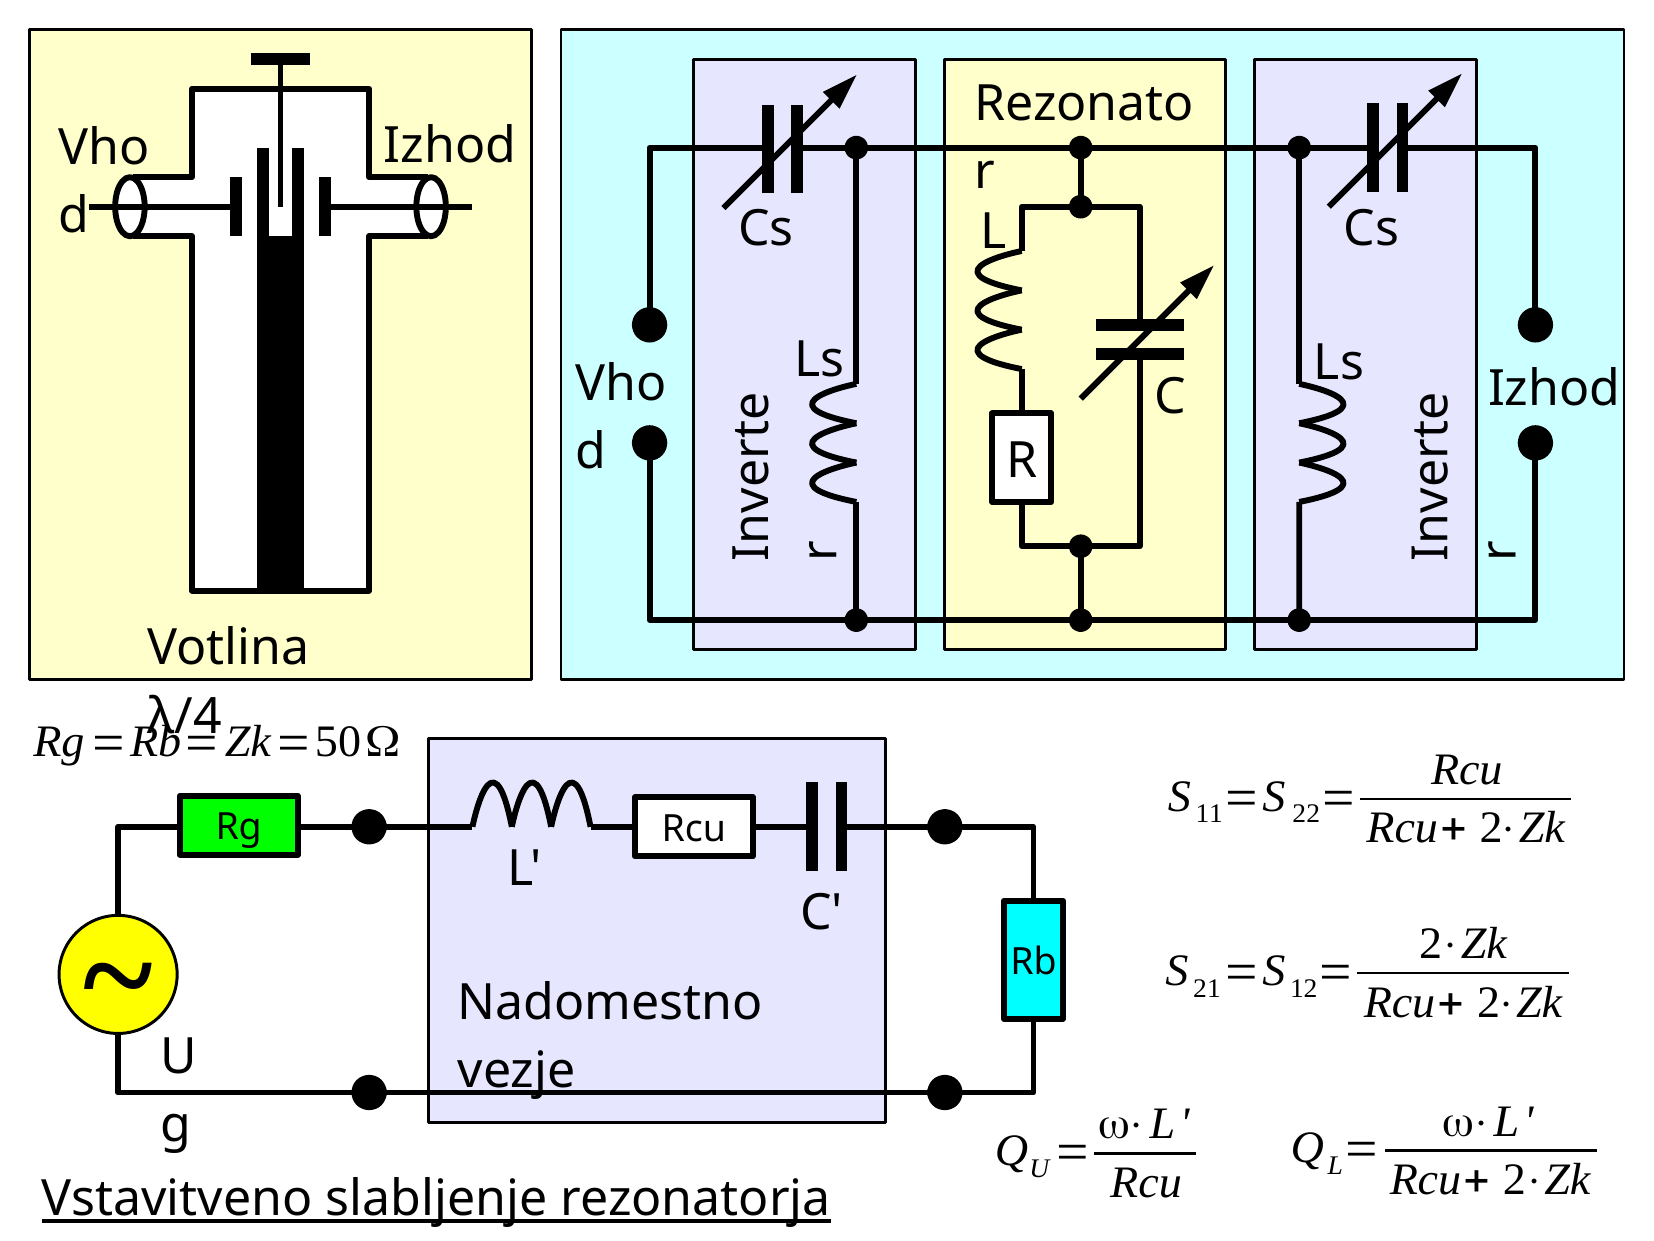

Rezonator
Izhod
Vhod
Cs
Cs
L
Ls
Ls
Vhod
Izhod
C
Inverter
Inverter
R
Votlina λ/4
Rg
Rcu
L'
C'
Rb
~
Nadomestno vezje
Ug
Vstavitveno slabljenje rezonatorja